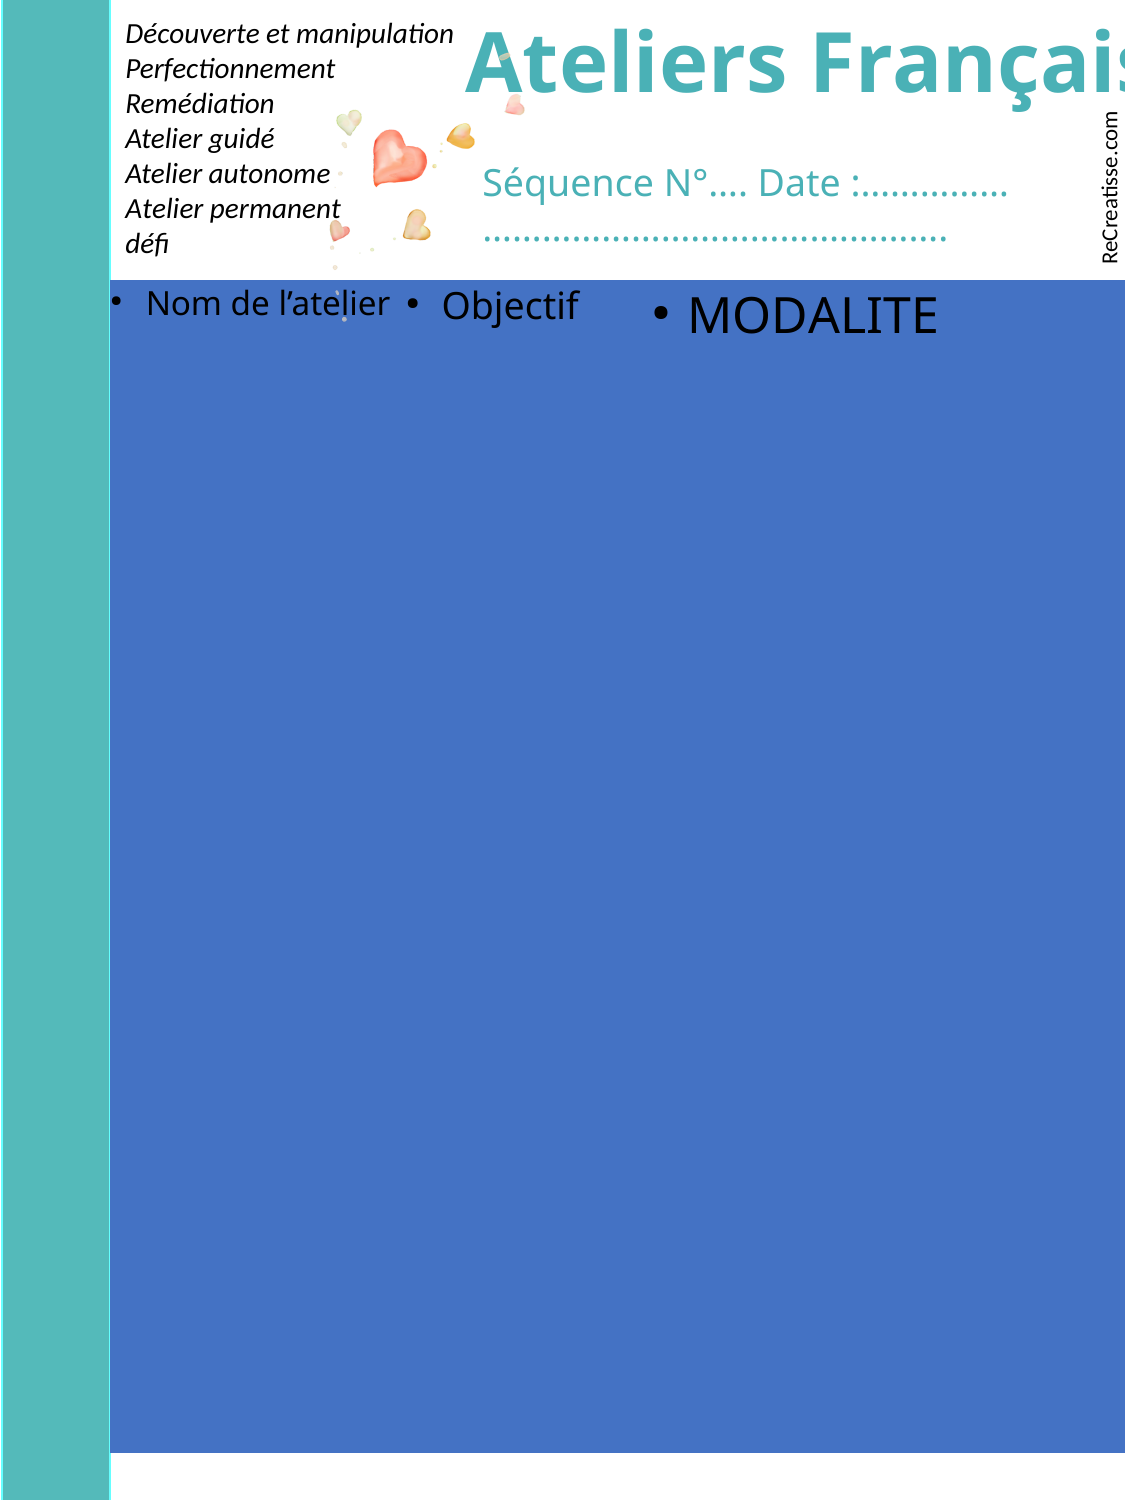

Ateliers Français
Découverte et manipulation
Perfectionnement
Remédiation
Atelier guidé
Atelier autonome
Atelier permanent
défi
Séquence N°…. Date :……………
…………………………….………….
ReCreatisse.com
| Nom de l’atelier | Objectif | MODALITE |
| --- | --- | --- |
| | | |
| | | |
| | | |
| | | |
| | | |
| | | |
| | | |
| | | |
| | | |